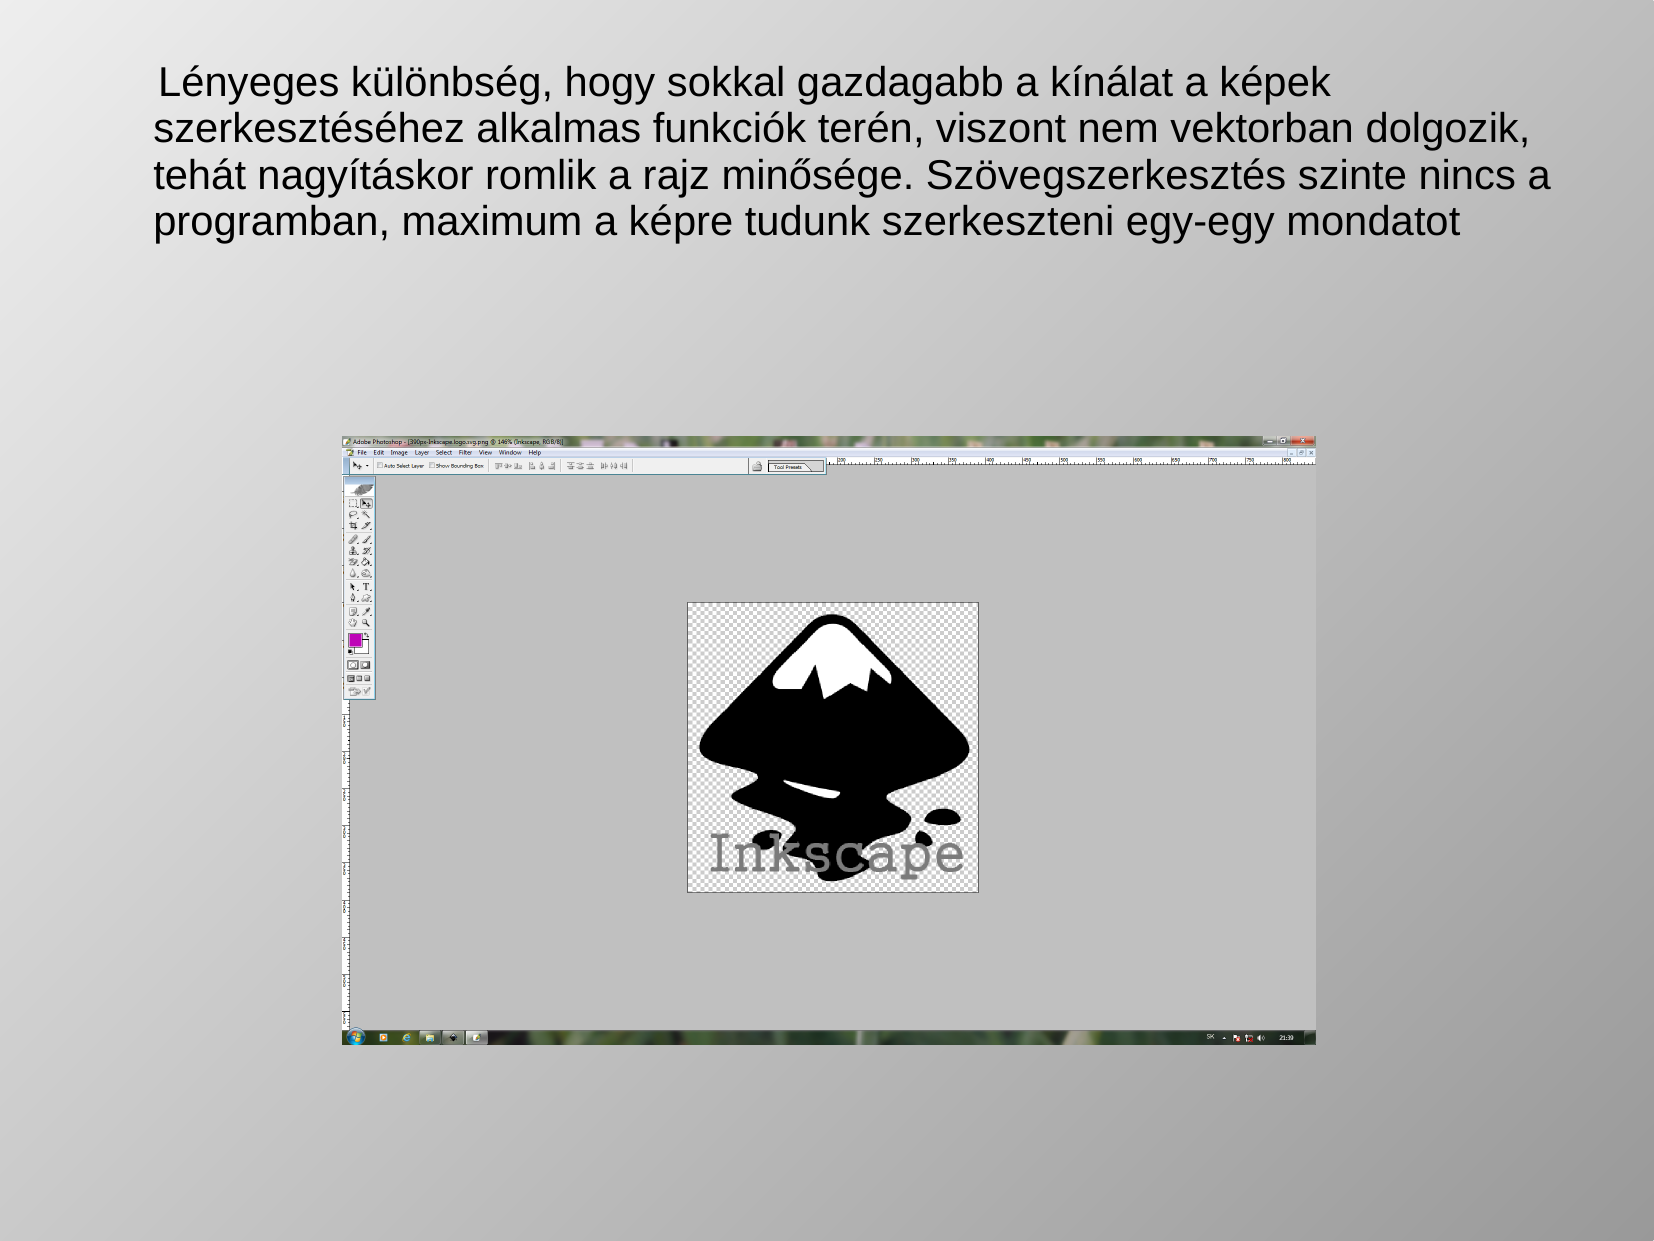

# Lényeges különbség, hogy sokkal gazdagabb a kínálat a képek szerkesztéséhez alkalmas funkciók terén, viszont nem vektorban dolgozik, tehát nagyításkor romlik a rajz minősége. Szövegszerkesztés szinte nincs a programban, maximum a képre tudunk szerkeszteni egy-egy mondatot